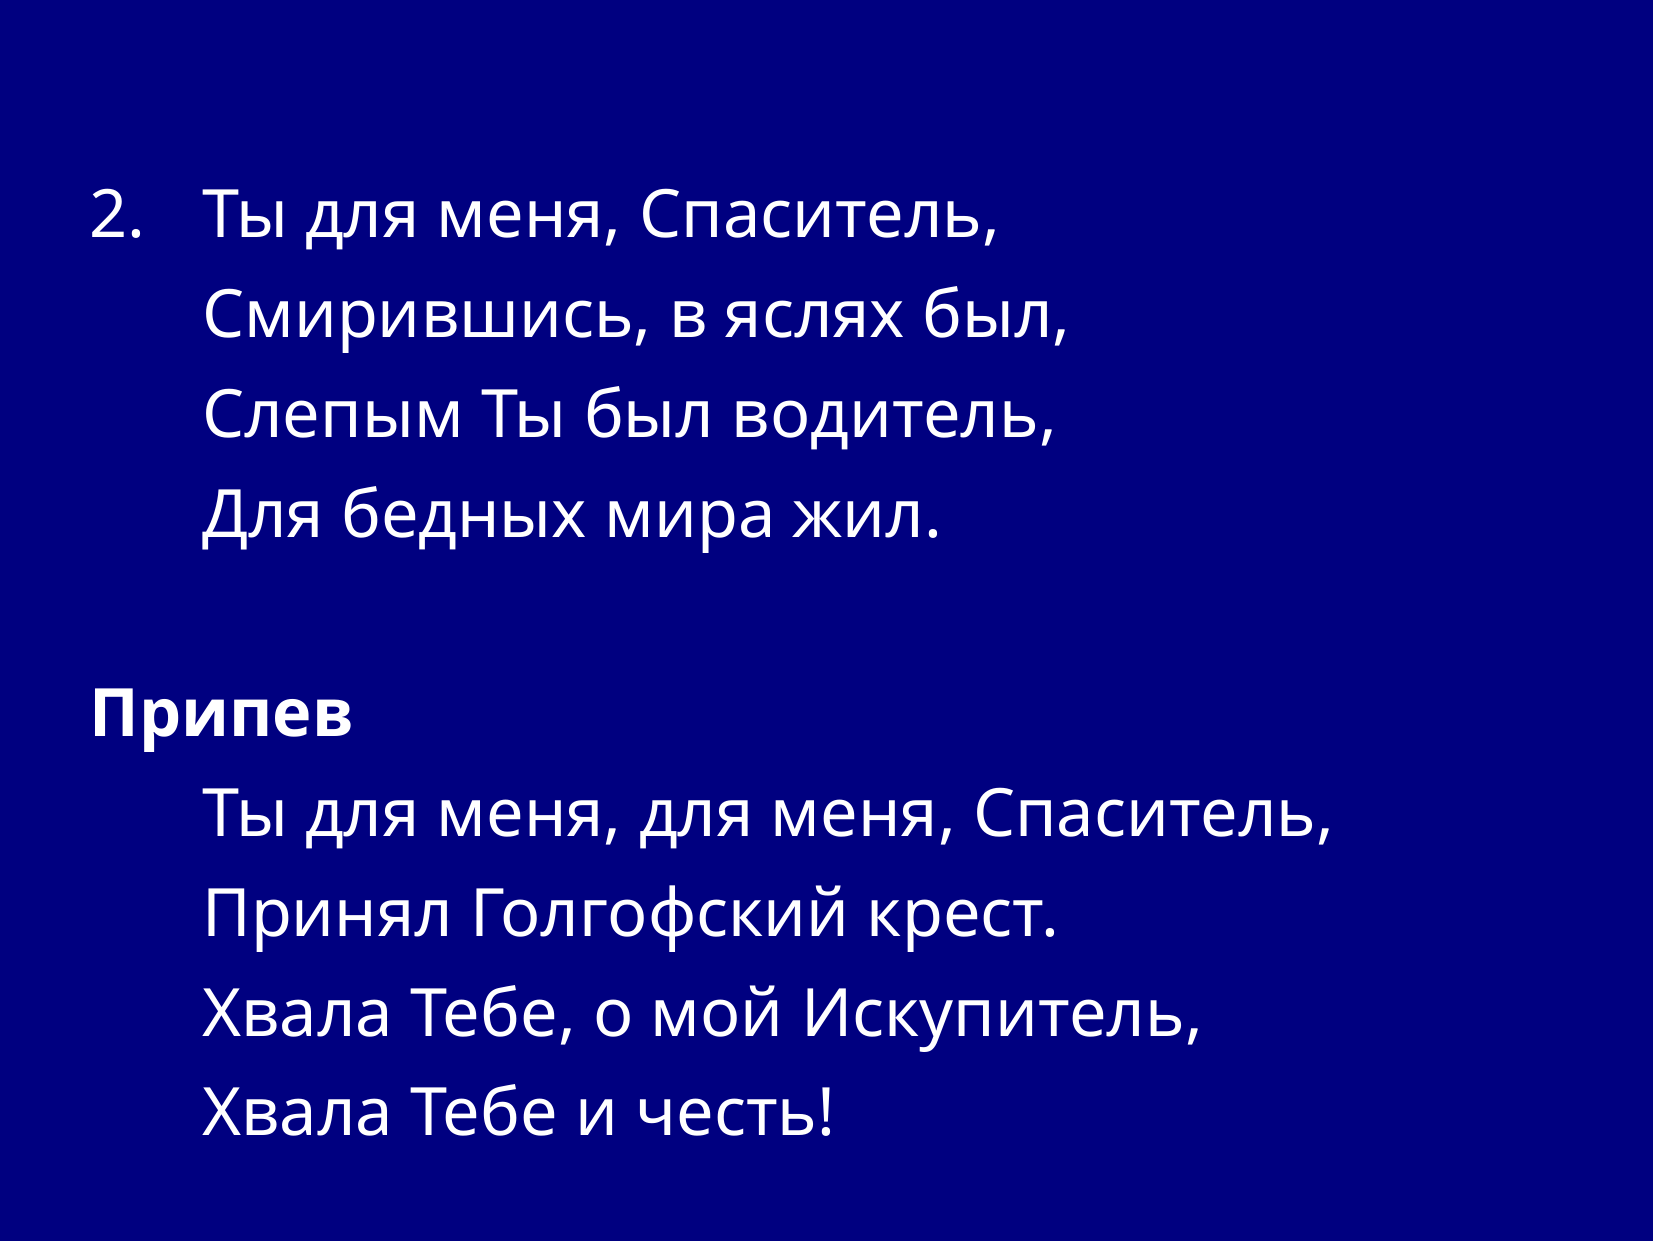

2.	Ты для меня, Спаситель,
	Смирившись, в яслях был,
	Слепым Ты был водитель,
	Для бедных мира жил.
Припев
	Ты для меня, для меня, Спаситель,
	Принял Голгофский крест.
	Хвала Тебе, о мой Искупитель,
	Хвала Тебе и честь!